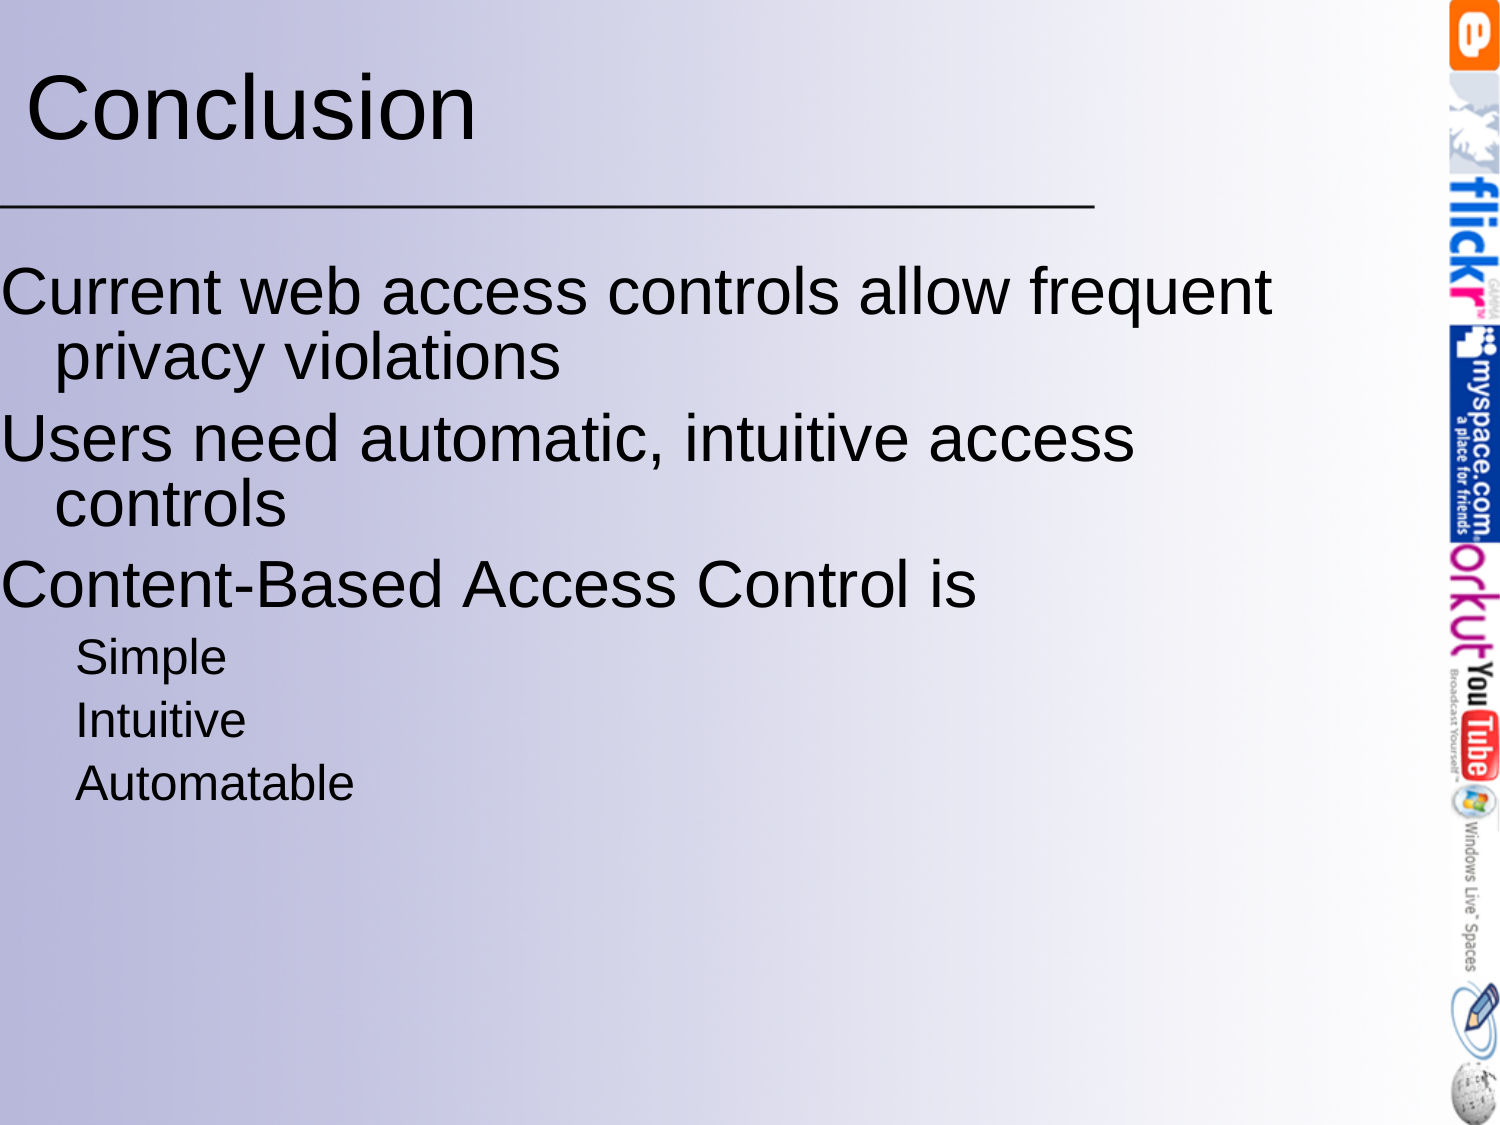

# Conclusion
Current web access controls allow frequent privacy violations
Users need automatic, intuitive access controls
Content-Based Access Control is
Simple
Intuitive
Automatable